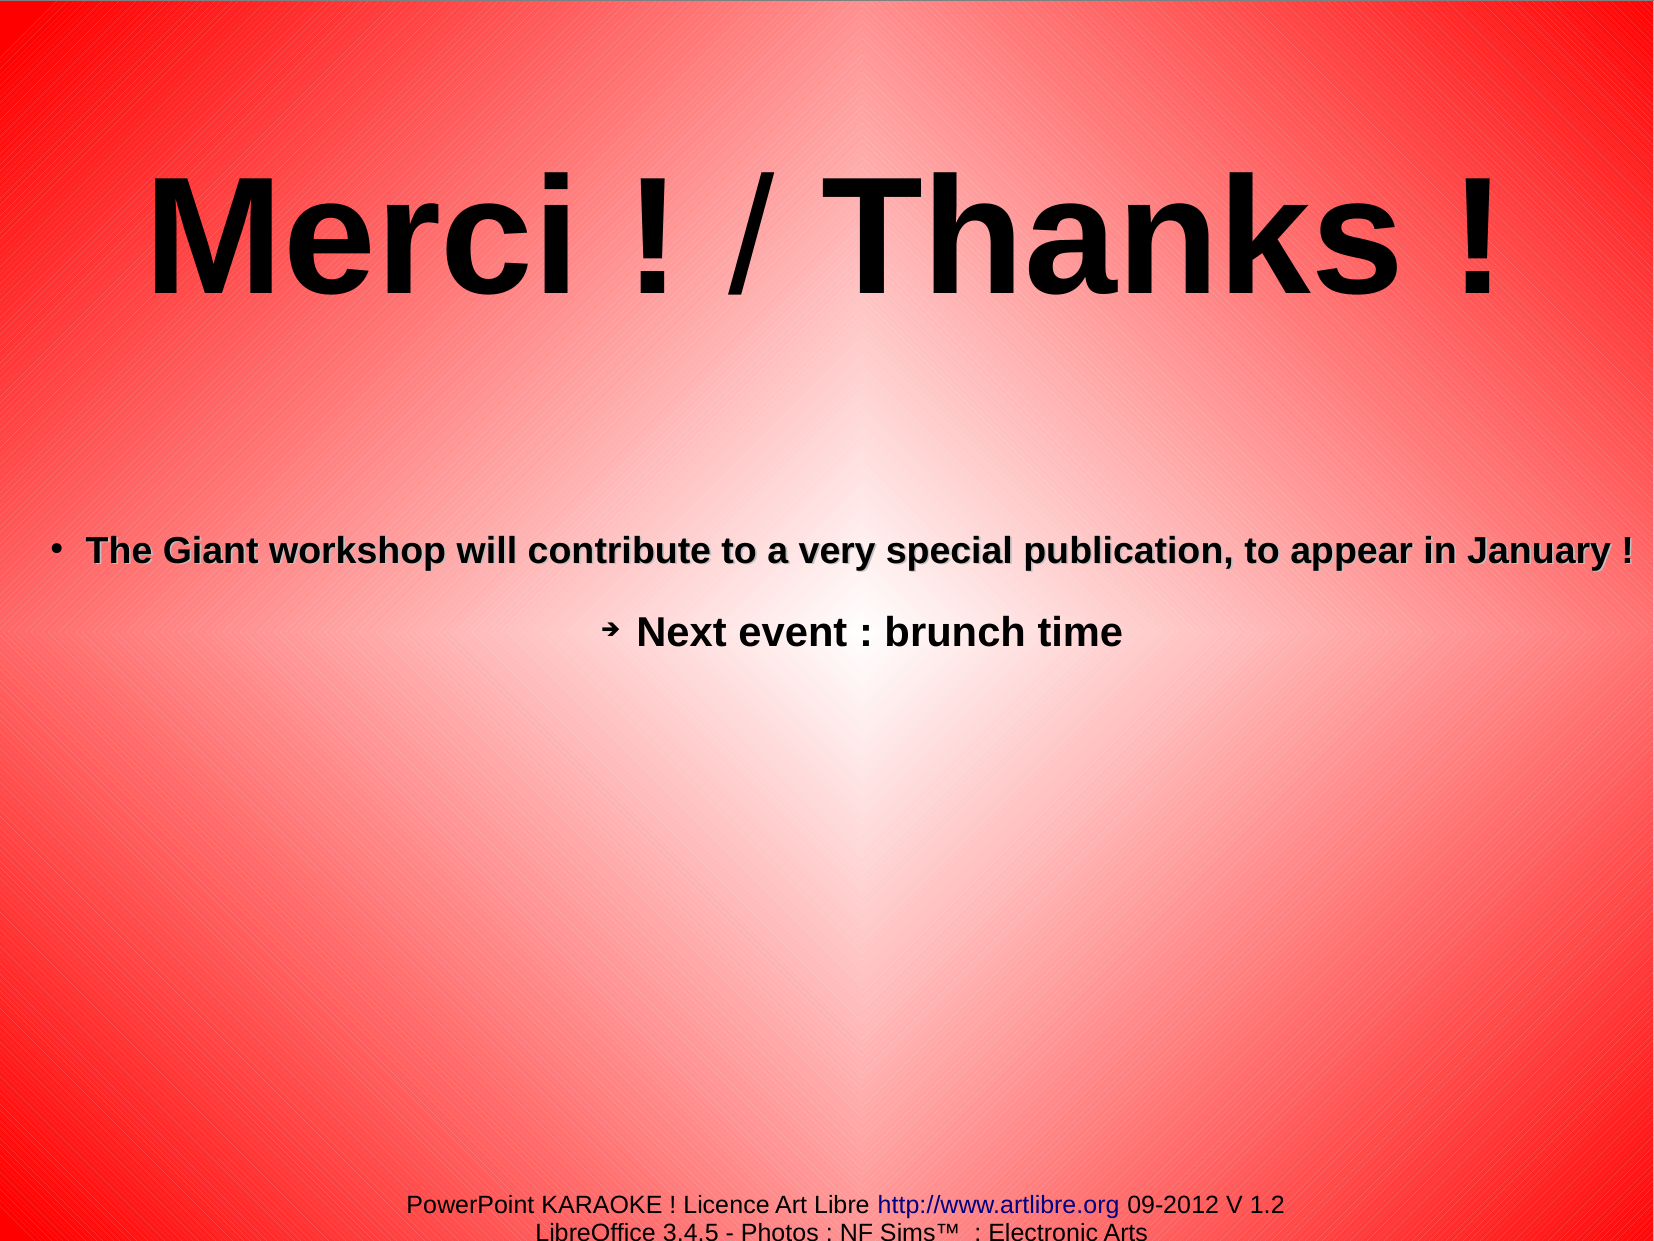

Next event : brunch time
Merci ! / Thanks !
The Giant workshop will contribute to a very special publication, to appear in January !
PowerPoint KARAOKE ! Licence Art Libre http://www.artlibre.org 09-2012 V 1.2
LibreOffice 3.4.5 - Photos : NF Sims™  : Electronic Arts